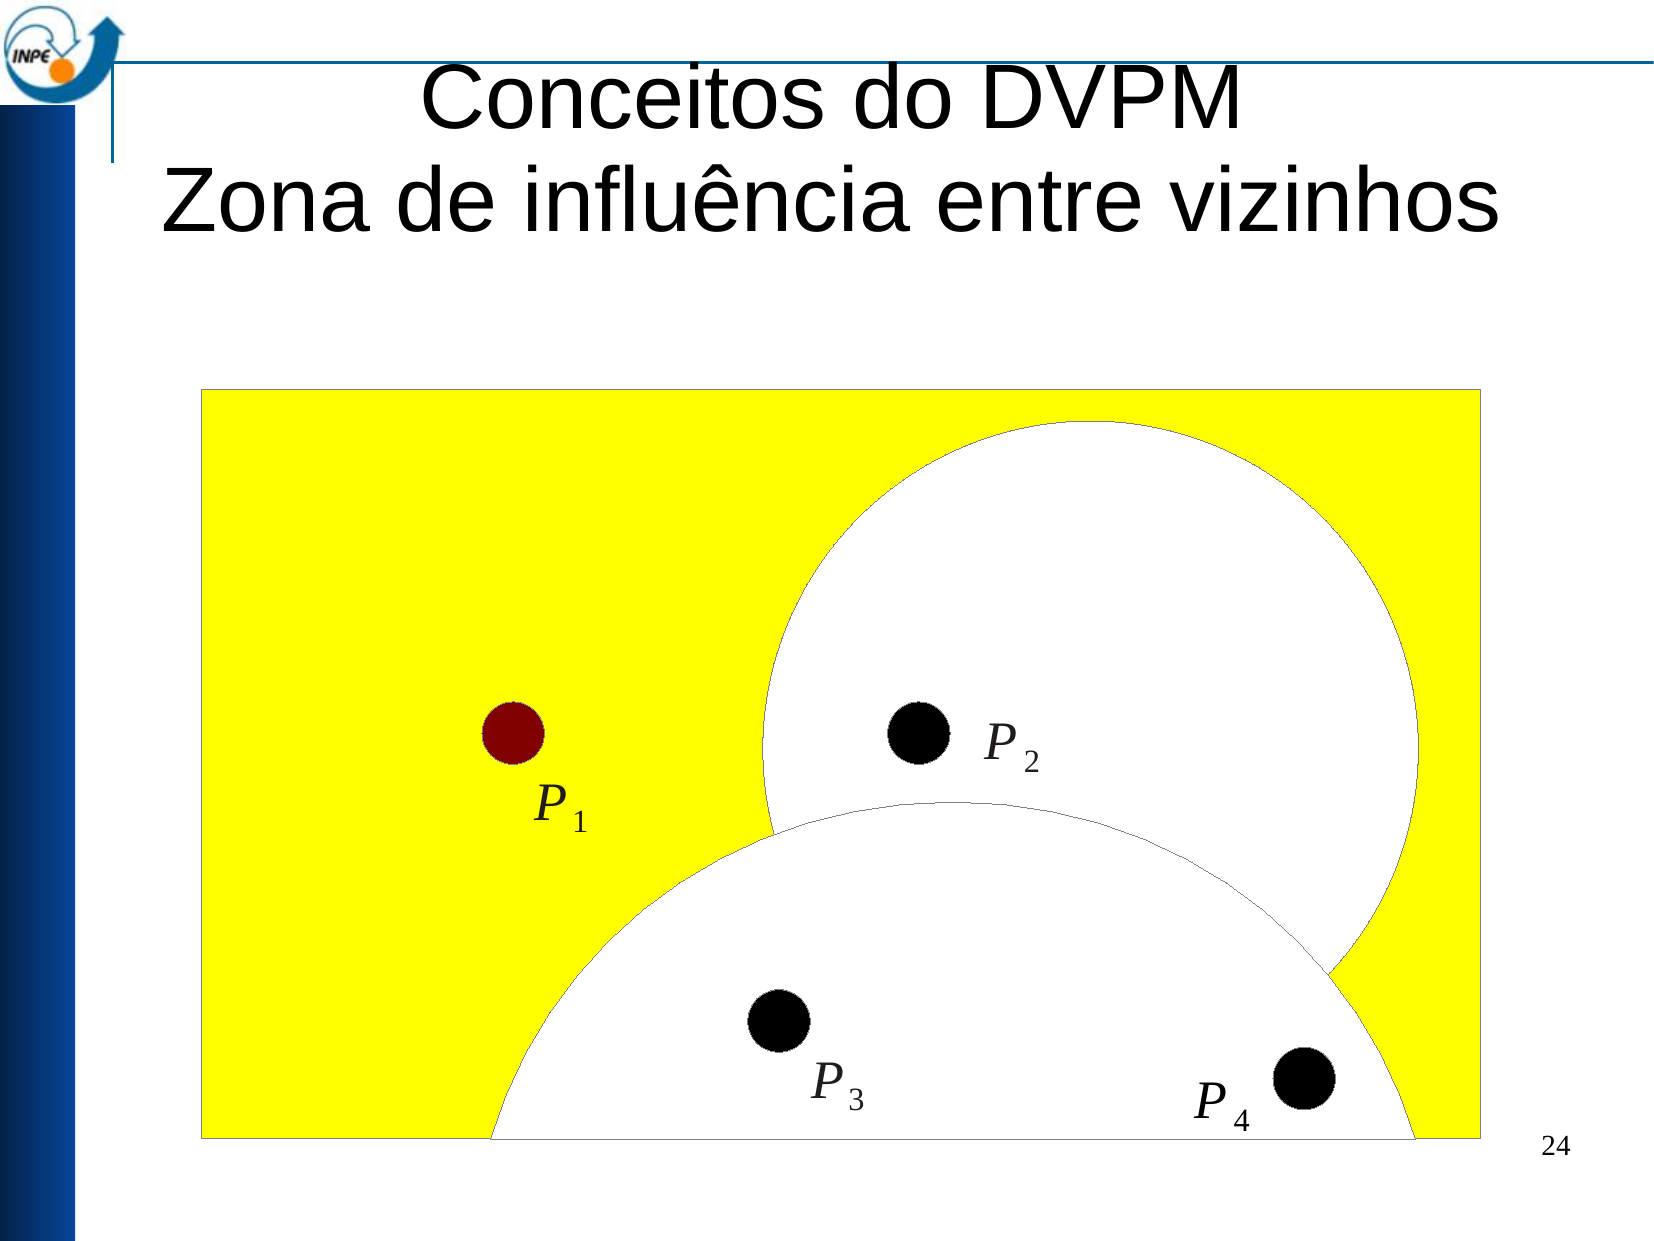

# Conceitos do DVPM Zona de influência entre vizinhos
24